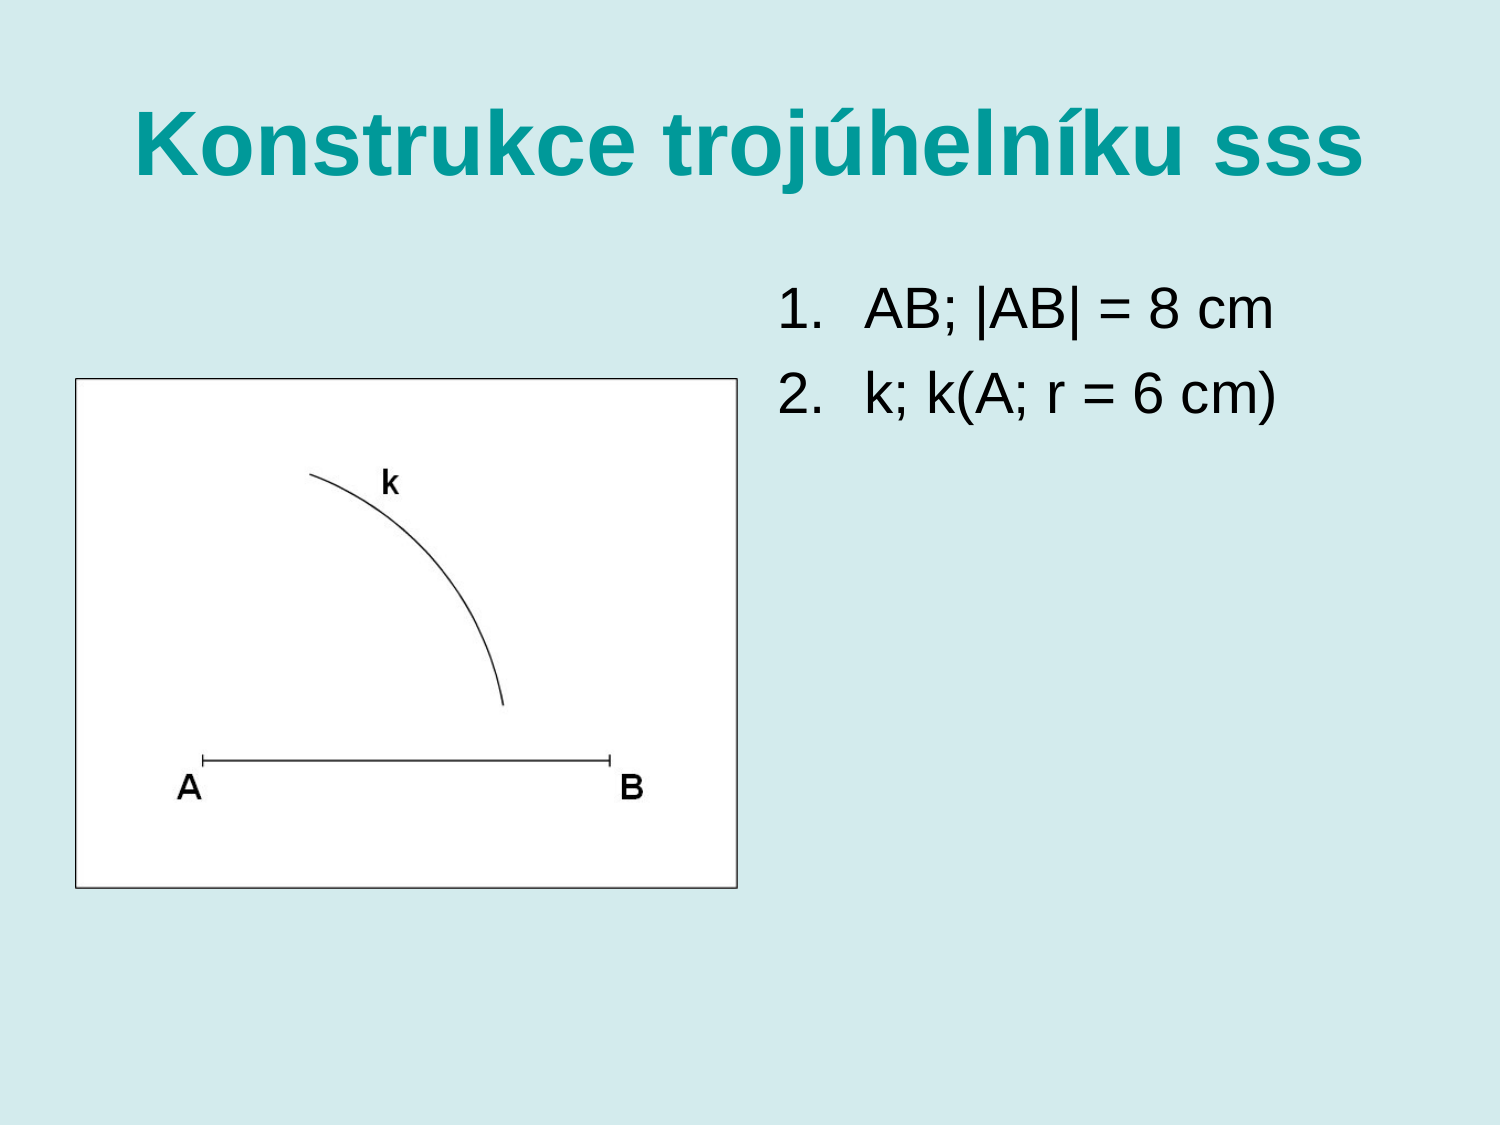

# Konstrukce trojúhelníku sss
AB; |AB| = 8 cm
k; k(A; r = 6 cm)